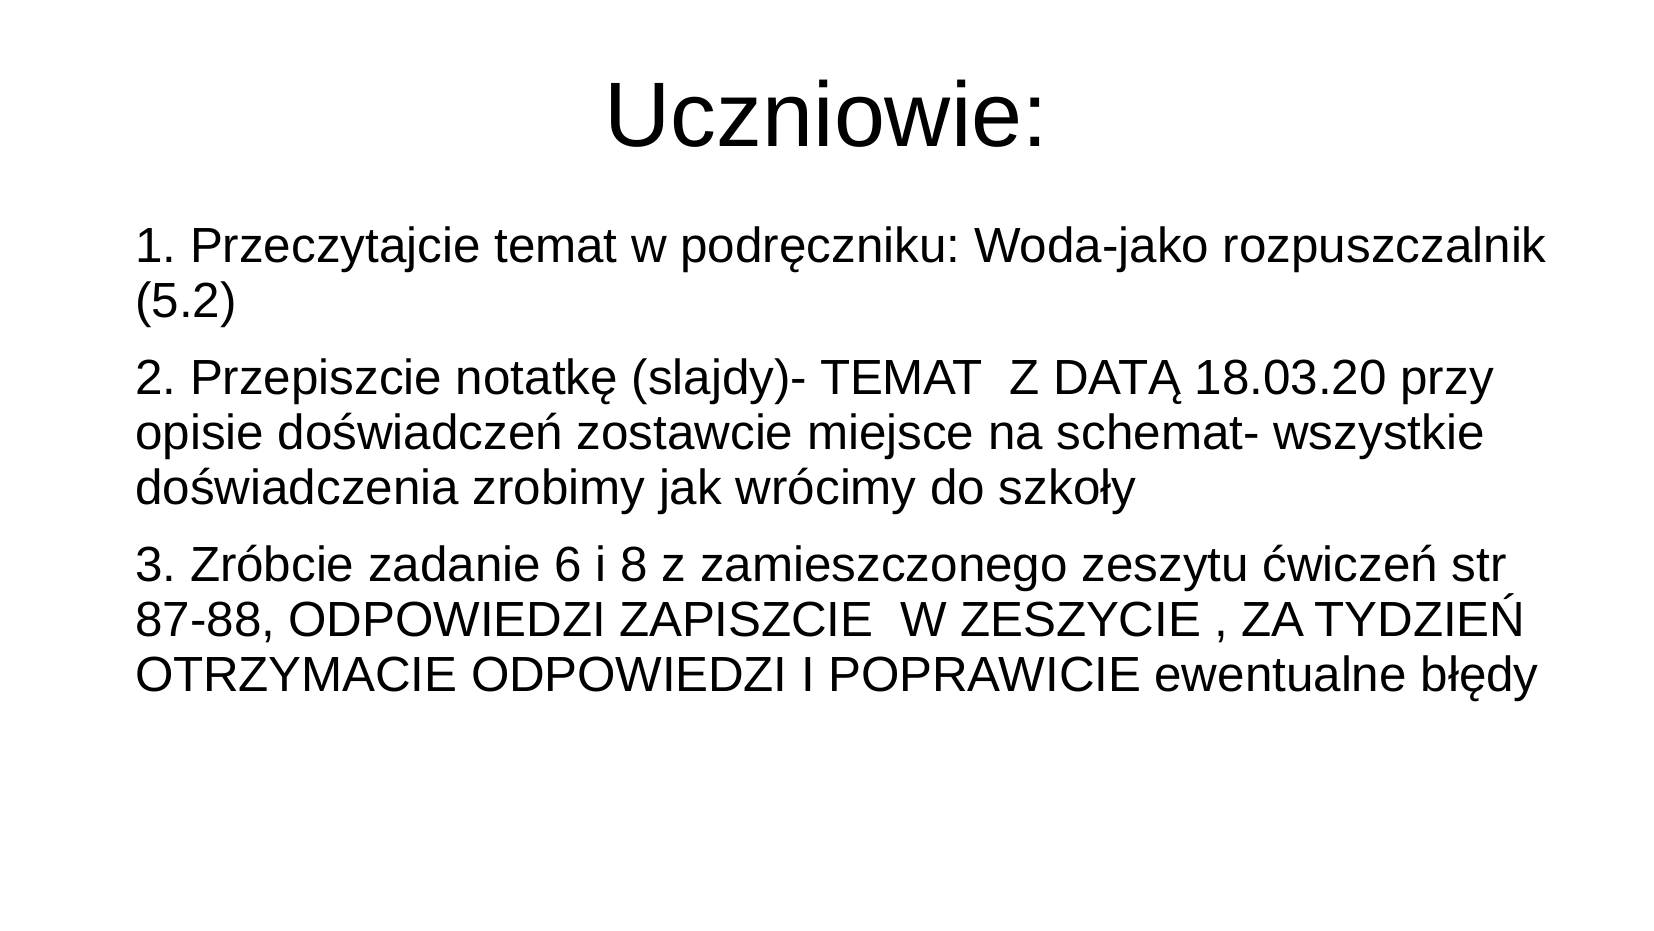

# Uczniowie:
1. Przeczytajcie temat w podręczniku: Woda-jako rozpuszczalnik (5.2)
2. Przepiszcie notatkę (slajdy)- TEMAT Z DATĄ 18.03.20 przy opisie doświadczeń zostawcie miejsce na schemat- wszystkie doświadczenia zrobimy jak wrócimy do szkoły
3. Zróbcie zadanie 6 i 8 z zamieszczonego zeszytu ćwiczeń str 87-88, ODPOWIEDZI ZAPISZCIE W ZESZYCIE , ZA TYDZIEŃ OTRZYMACIE ODPOWIEDZI I POPRAWICIE ewentualne błędy